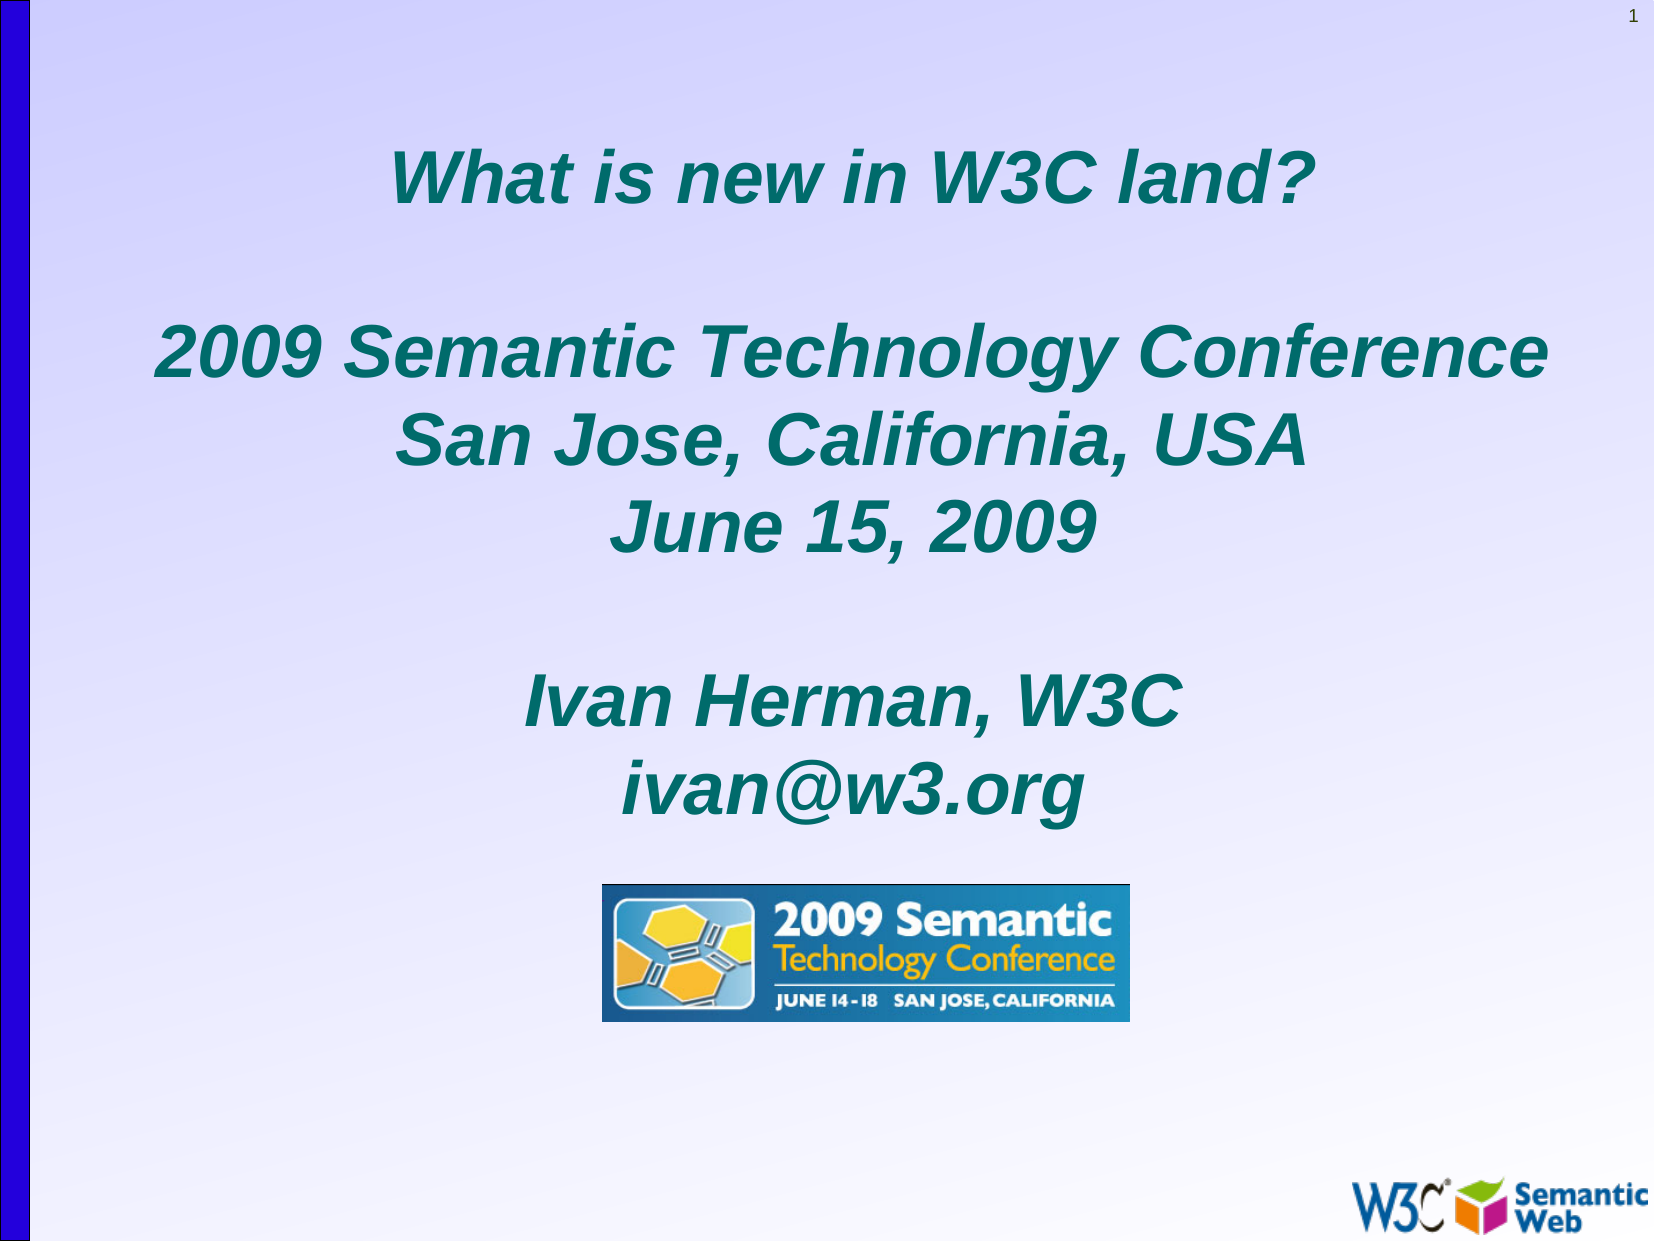

# What is new in W3C land? 2009 Semantic Technology Conference San Jose, California, USA June 15, 2009 Ivan Herman, W3C ivan@w3.org